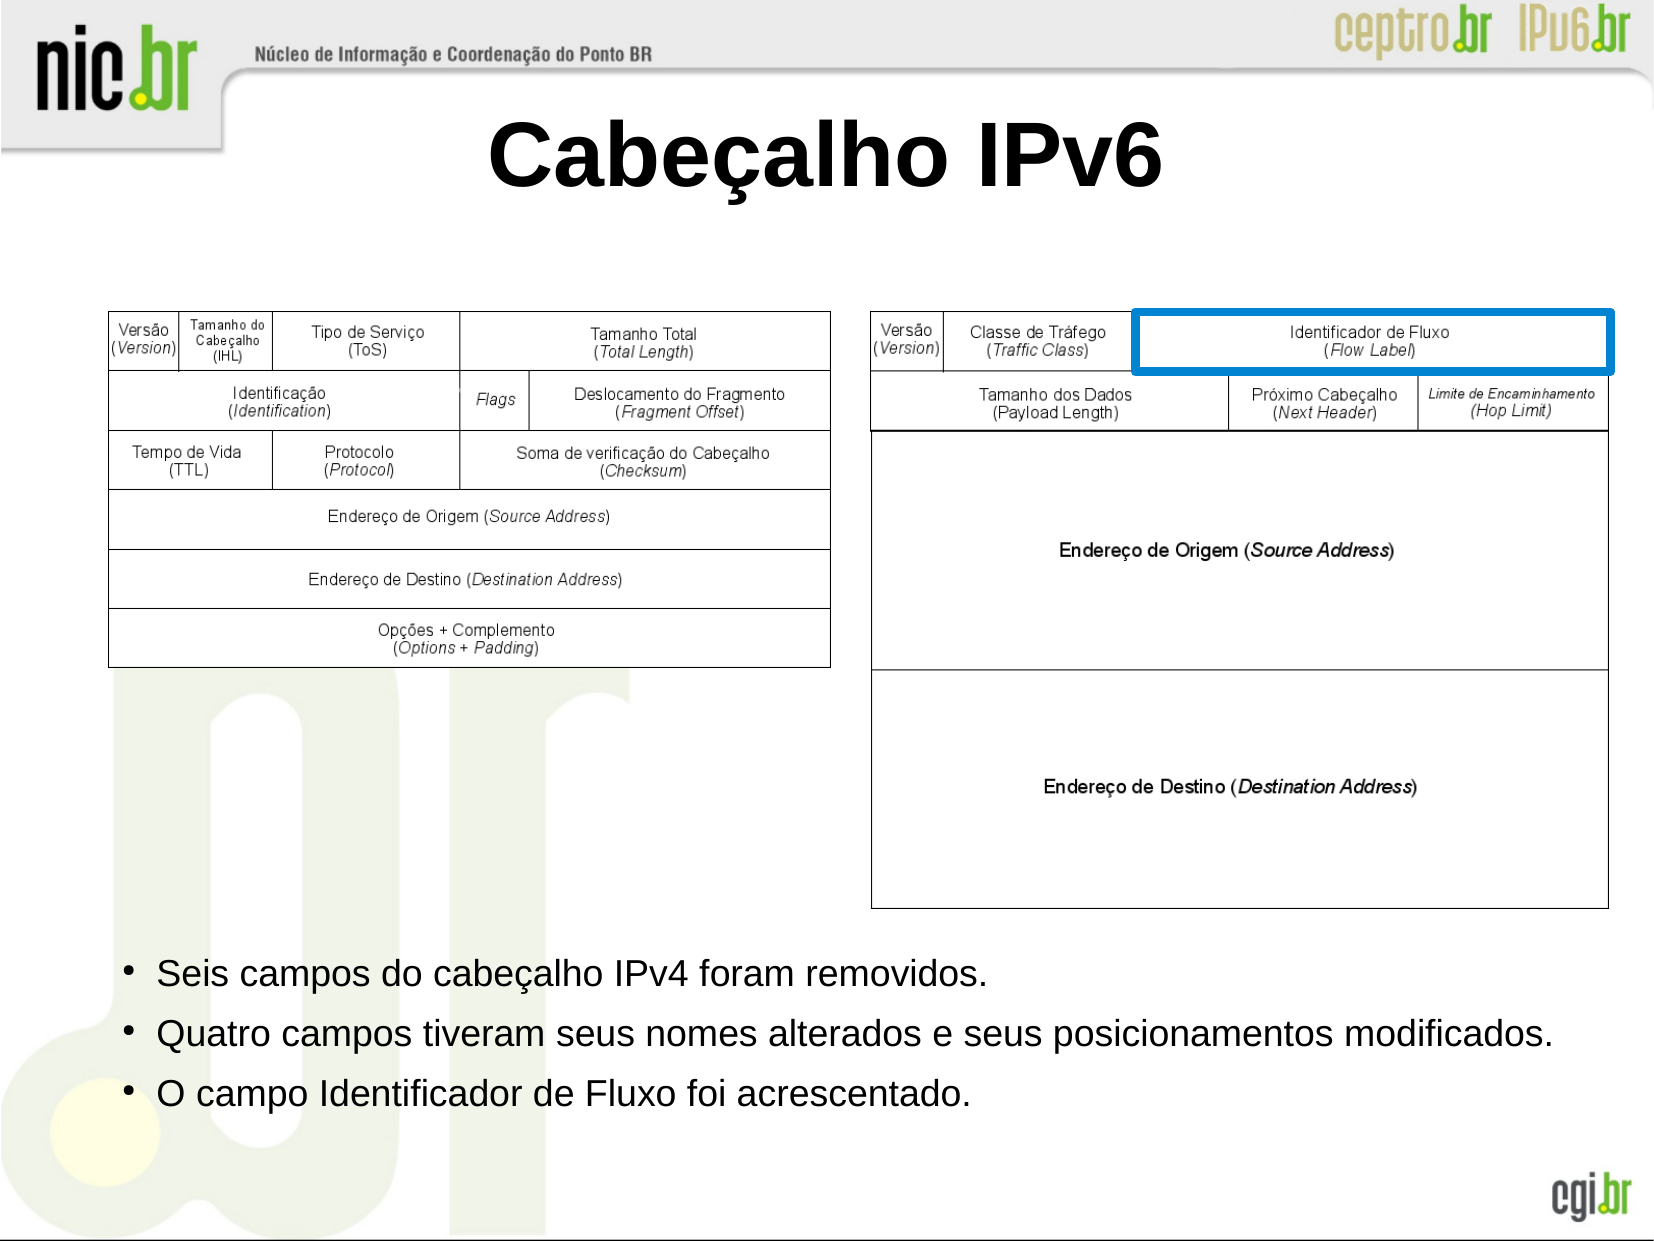

Cabeçalho IPv6
 Seis campos do cabeçalho IPv4 foram removidos.
 Quatro campos tiveram seus nomes alterados e seus posicionamentos modificados.
 O campo Identificador de Fluxo foi acrescentado.